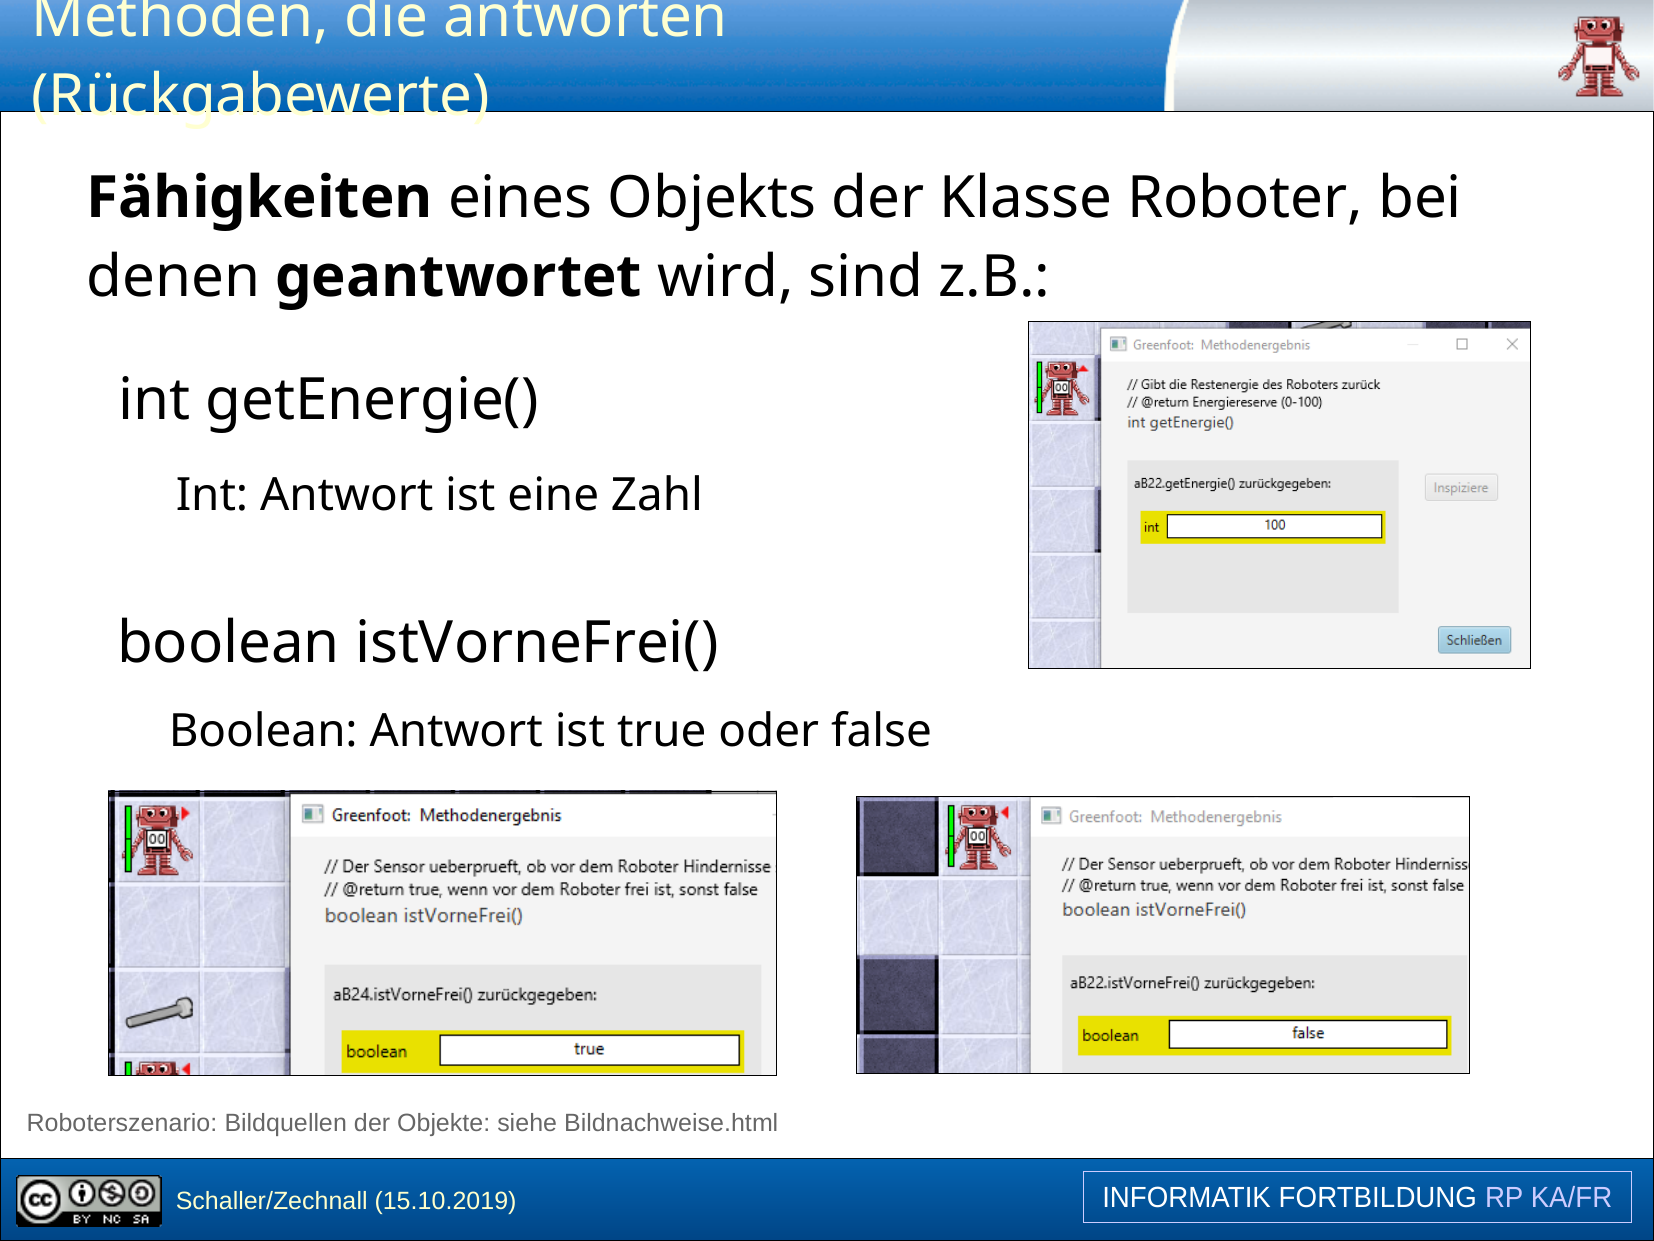

# Methoden, die antworten (Rückgabewerte)
Fähigkeiten eines Objekts der Klasse Roboter, bei denen geantwortet wird, sind z.B.:
int getEnergie()
Int: Antwort ist eine Zahl
boolean istVorneFrei()
Boolean: Antwort ist true oder false
Roboterszenario: Bildquellen der Objekte: siehe Bildnachweise.html
4
23.04.2009